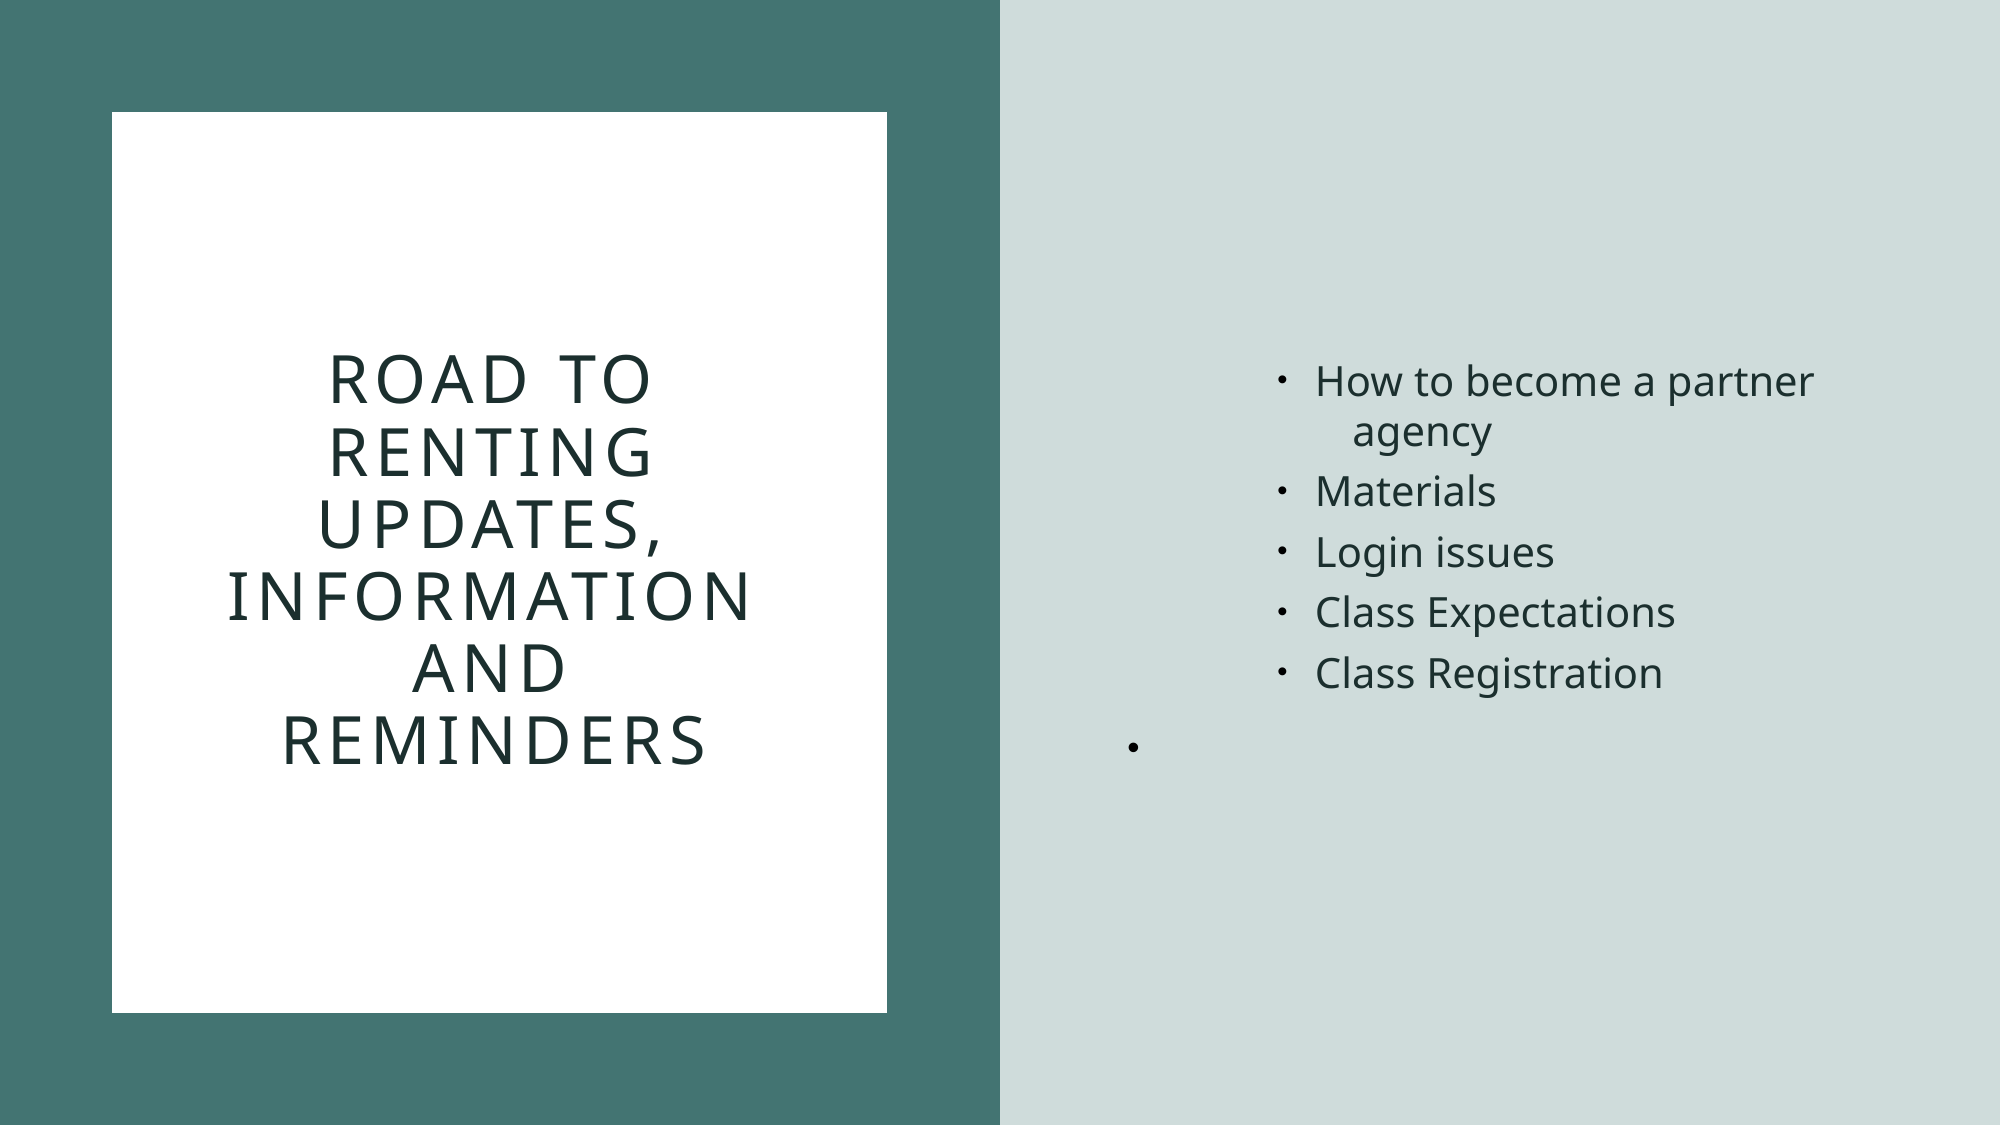

How to become a partner agency
Materials
Login issues
Class Expectations
Class Registration
# Road to Renting updates, Information and Reminders